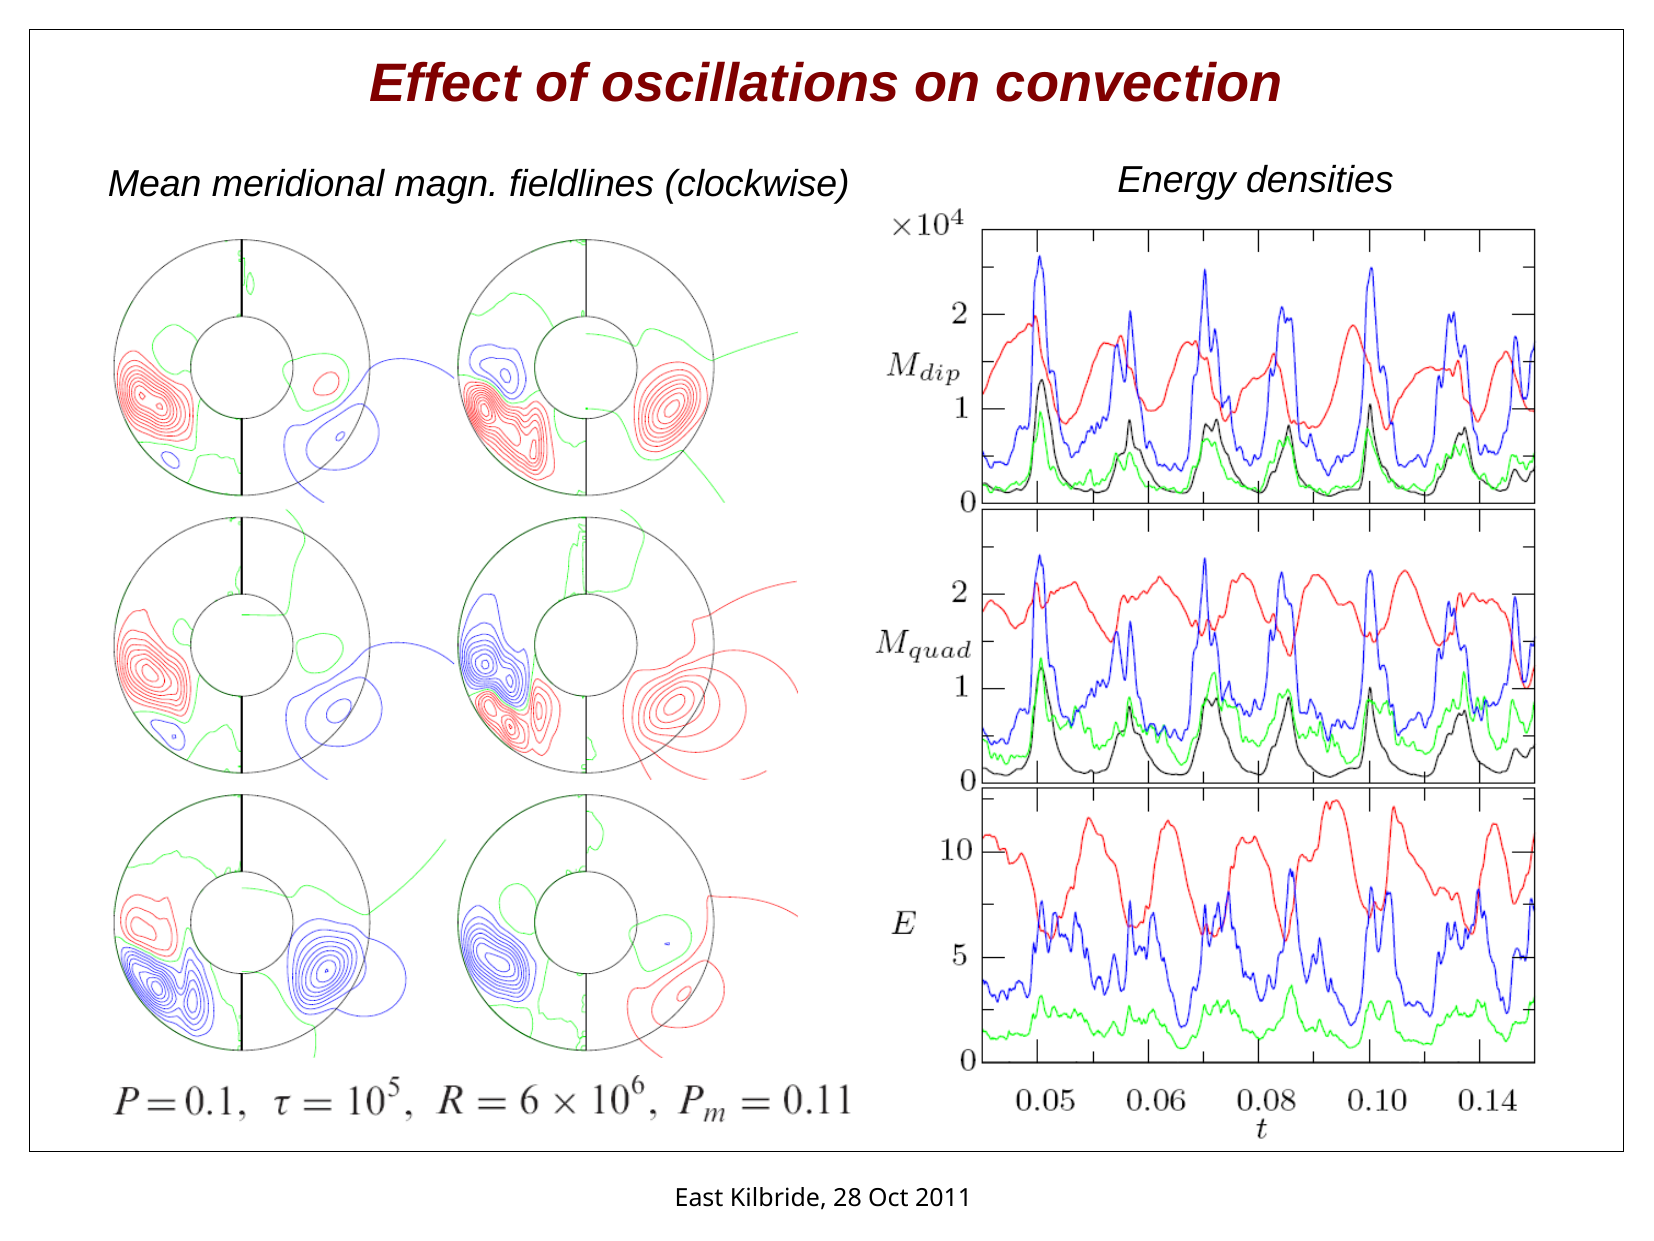

Effect of oscillations on convection
Energy densities
Mean meridional magn. fieldlines (clockwise)
East Kilbride, 28 Oct 2011